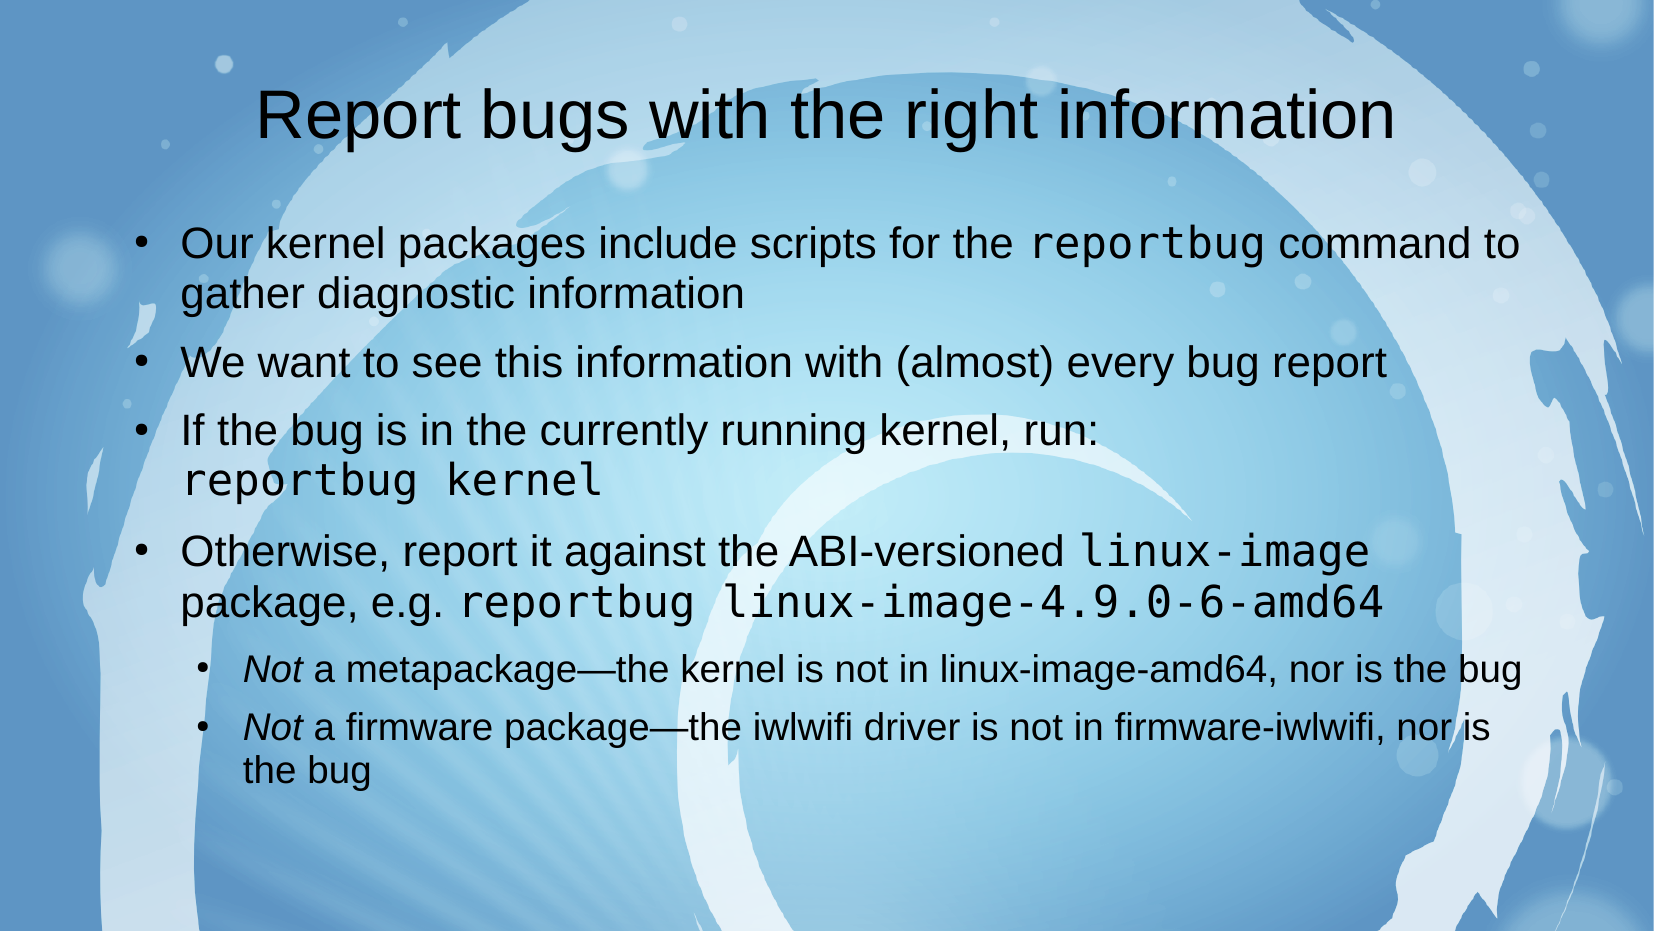

# Report bugs with the right information
Our kernel packages include scripts for the reportbug command to gather diagnostic information
We want to see this information with (almost) every bug report
If the bug is in the currently running kernel, run:
reportbug kernel
Otherwise, report it against the ABI-versioned linux-image package, e.g. reportbug linux-image-4.9.0-6-amd64
Not a metapackage—the kernel is not in linux-image-amd64, nor is the bug
Not a firmware package—the iwlwifi driver is not in firmware-iwlwifi, nor is the bug